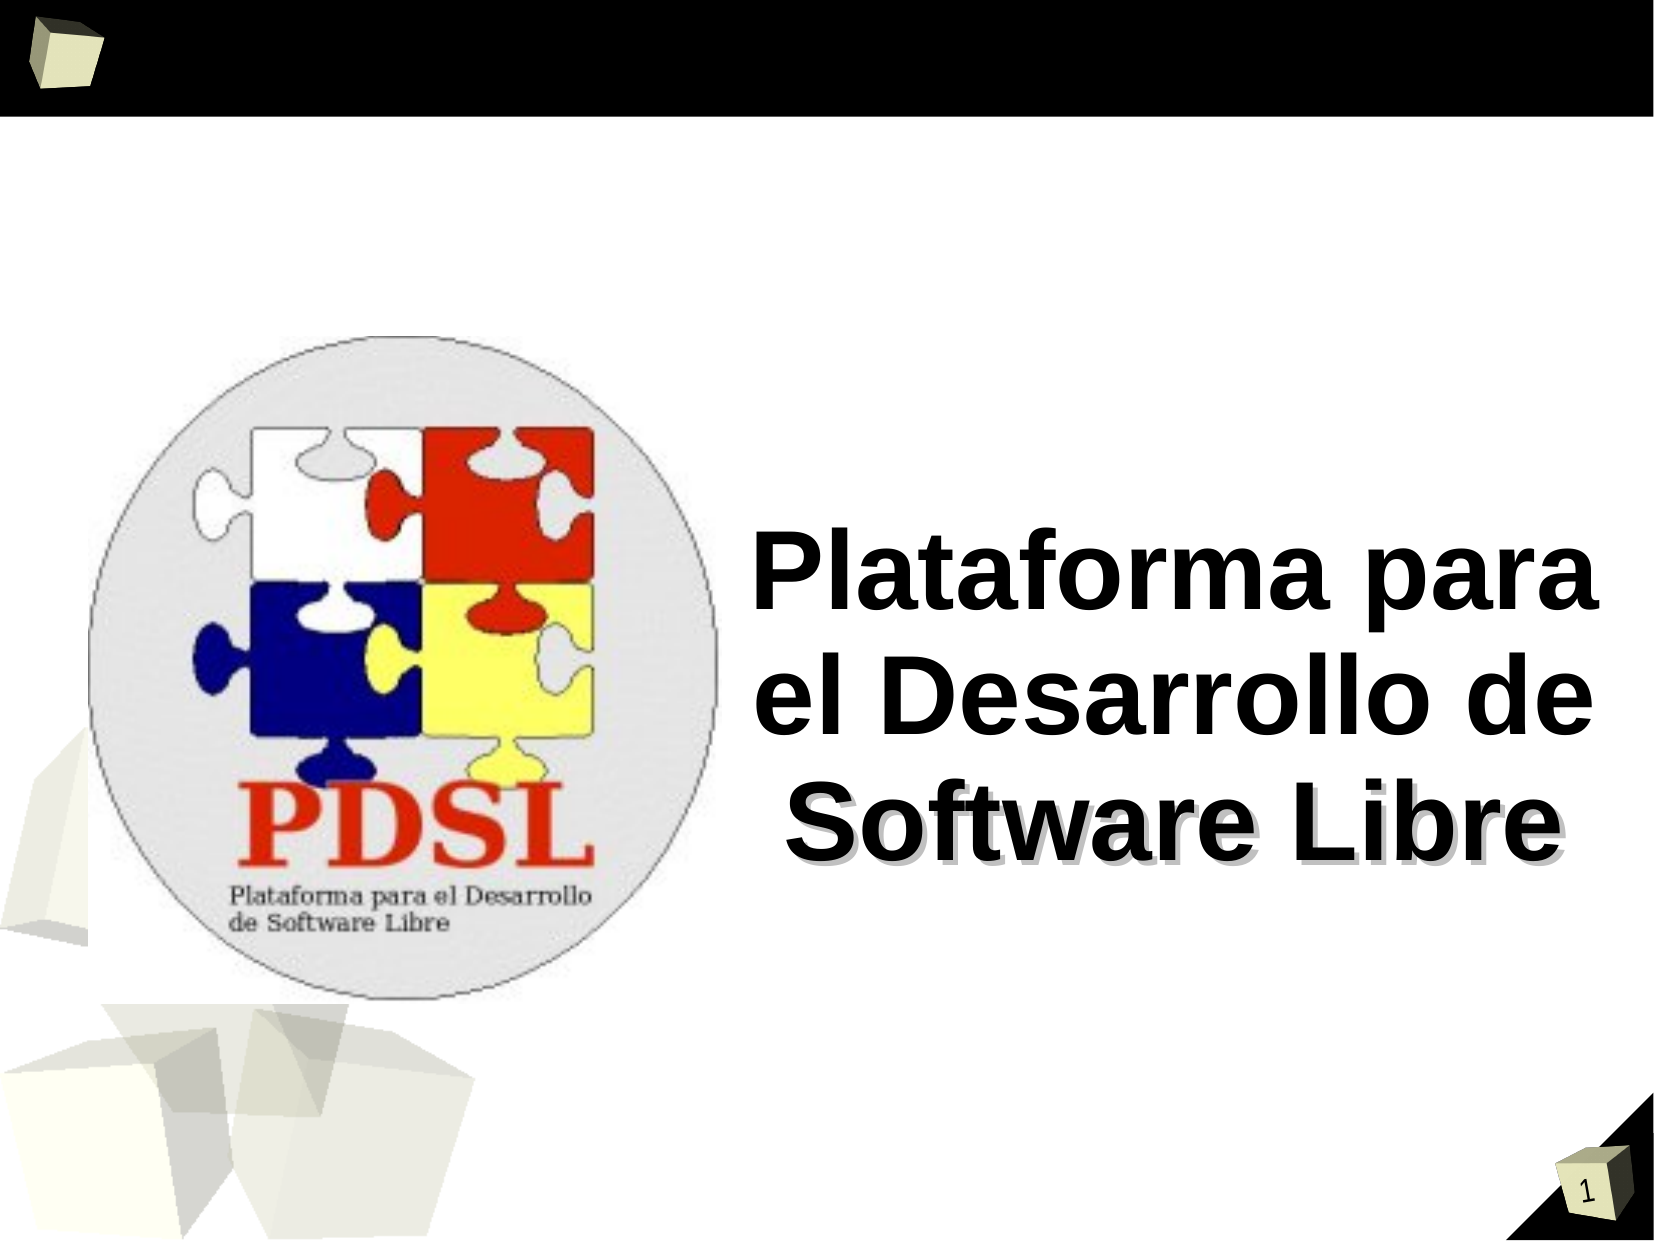

#
Plataforma para el Desarrollo de
Software Libre